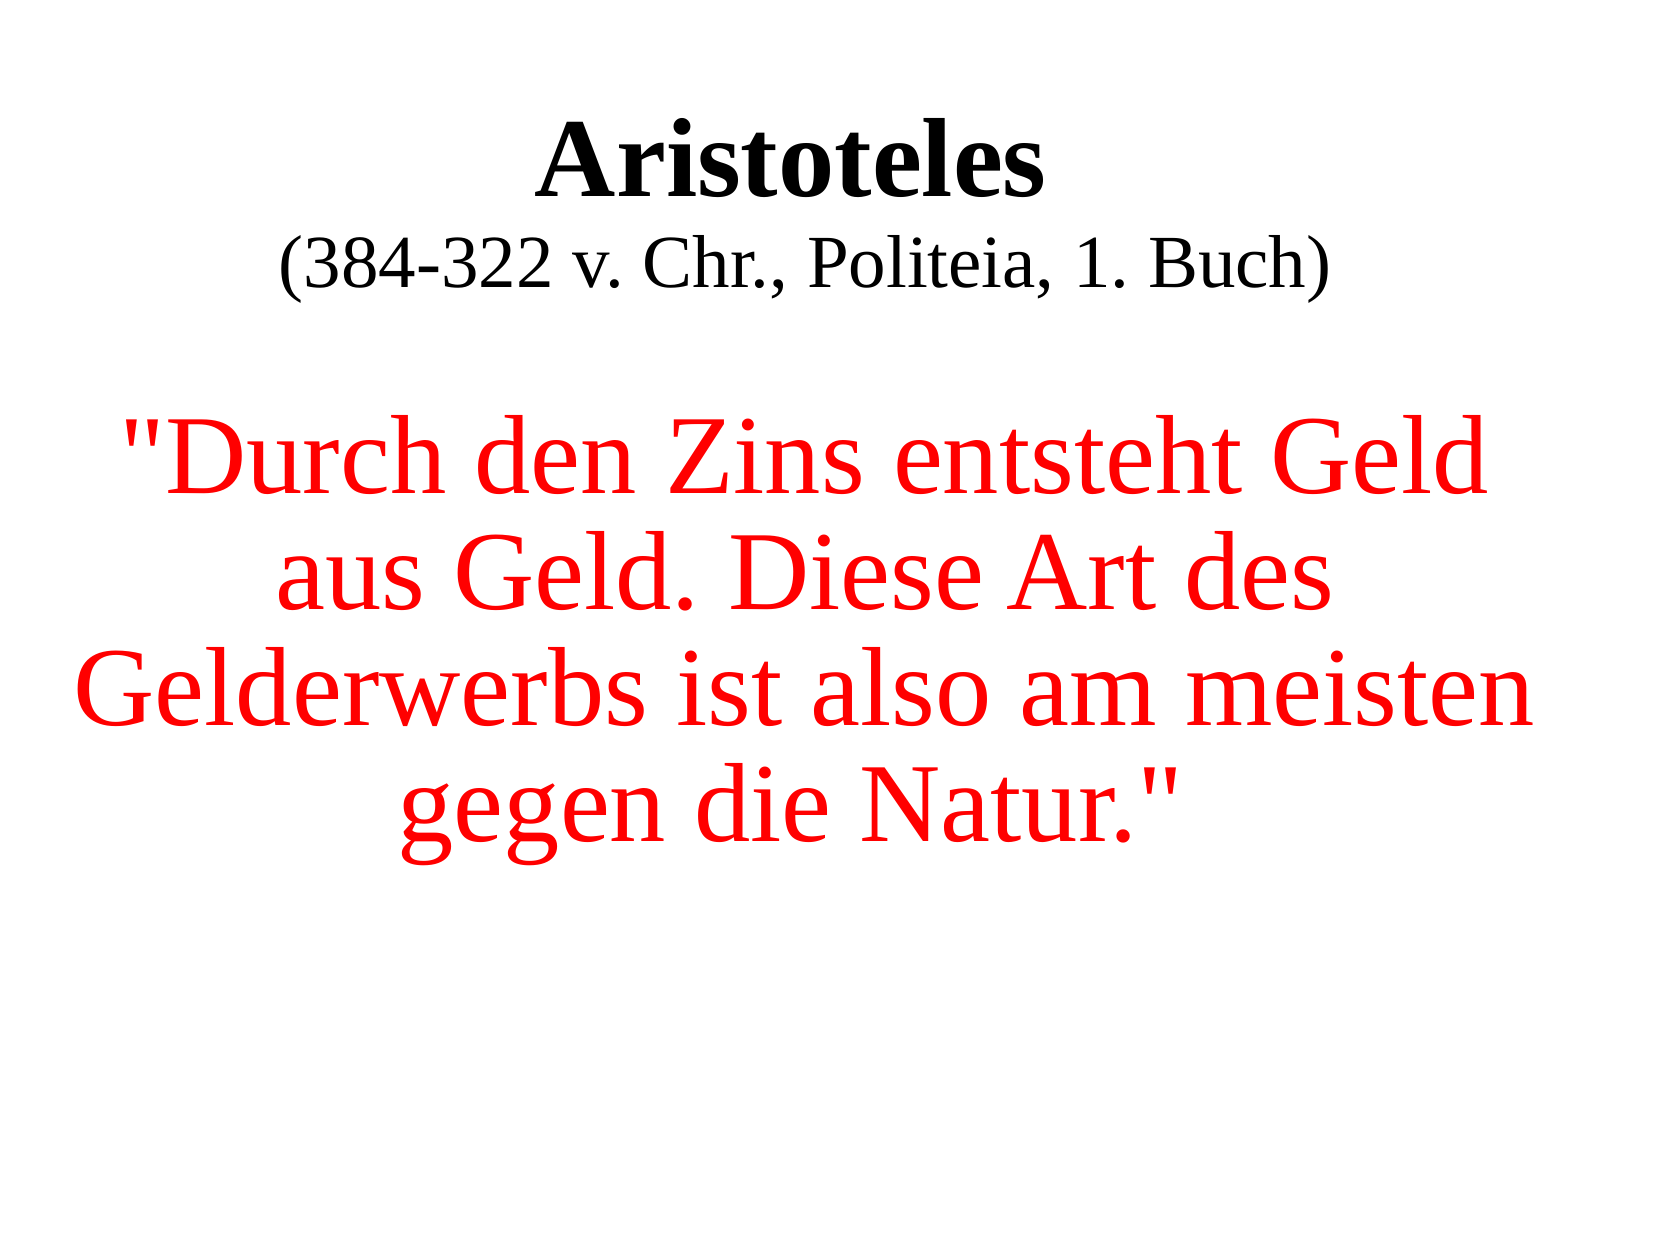

Aristoteles
(384-322 v. Chr., Politeia, 1. Buch)‏
"Durch den Zins entsteht Geld aus Geld. Diese Art des Gelderwerbs ist also am meisten gegen die Natur."